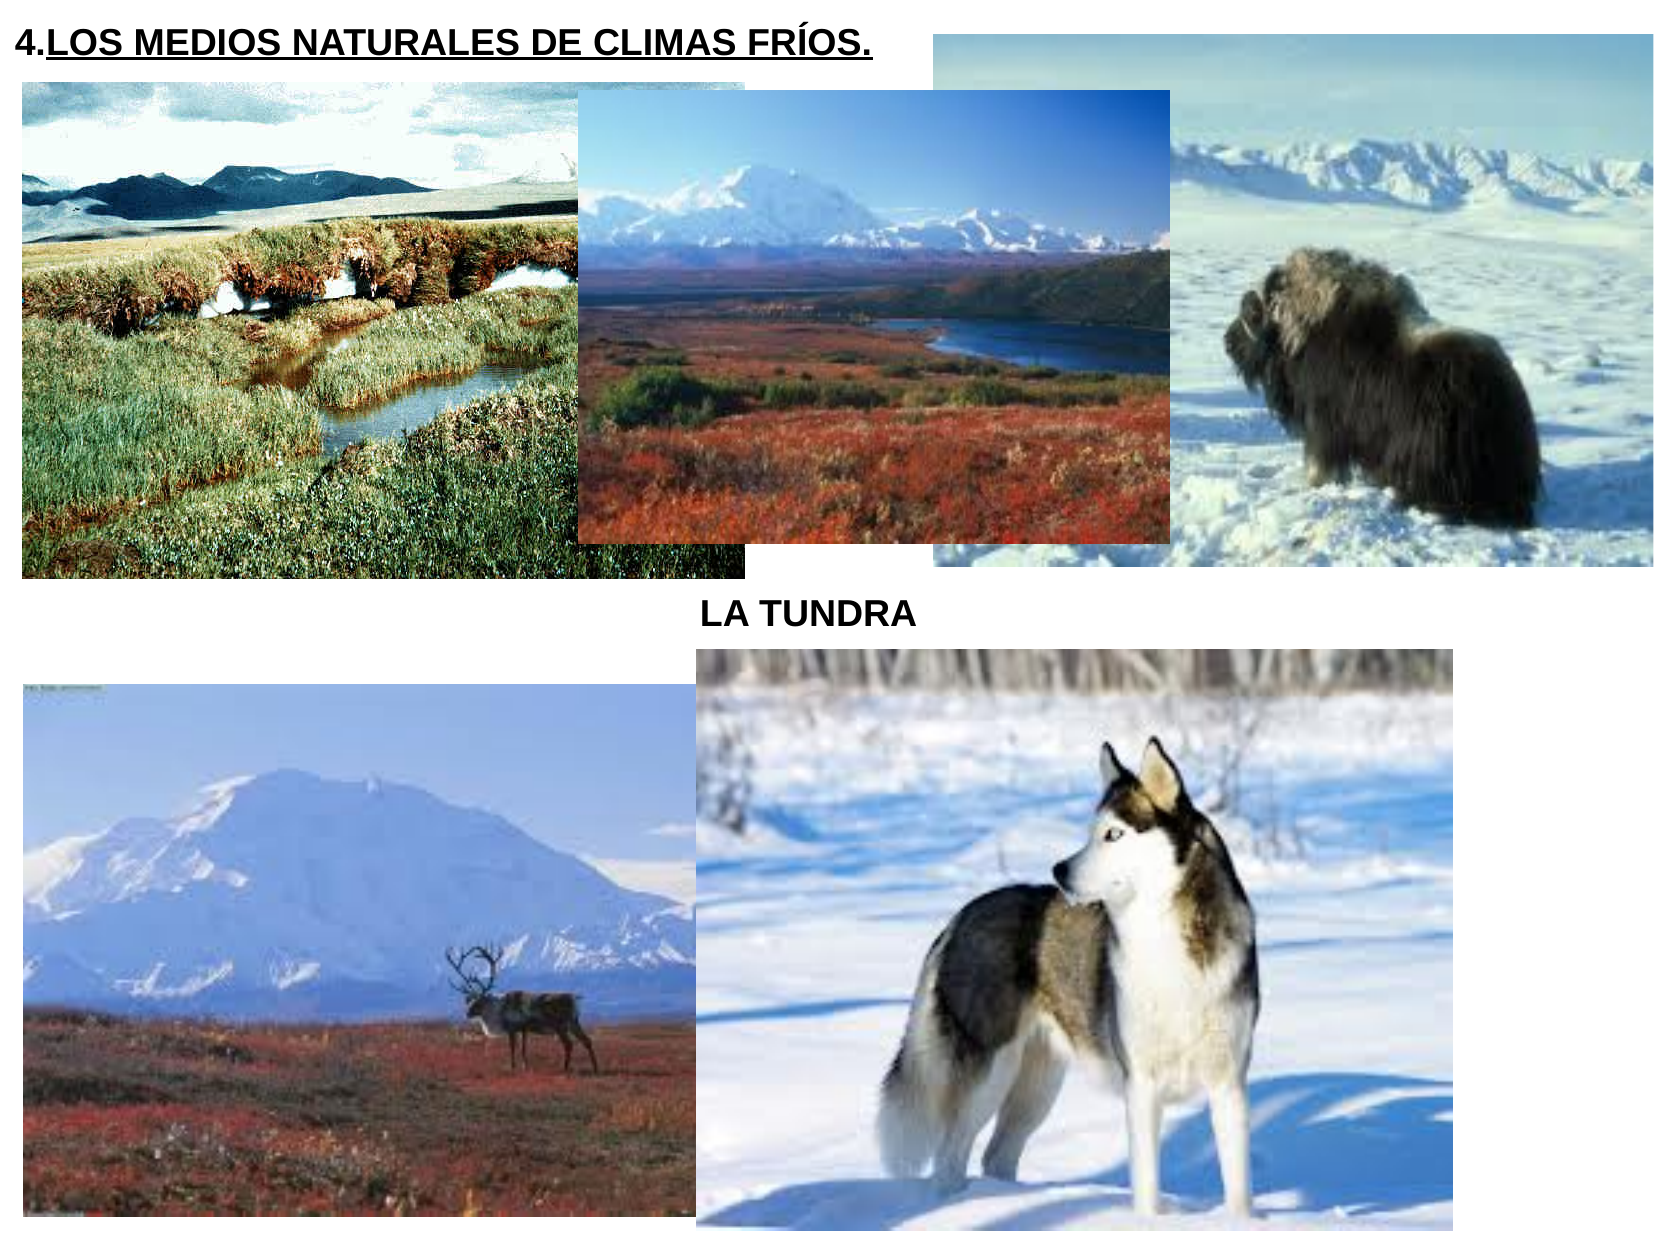

4.LOS MEDIOS NATURALES DE CLIMAS FRÍOS.
LA TUNDRA